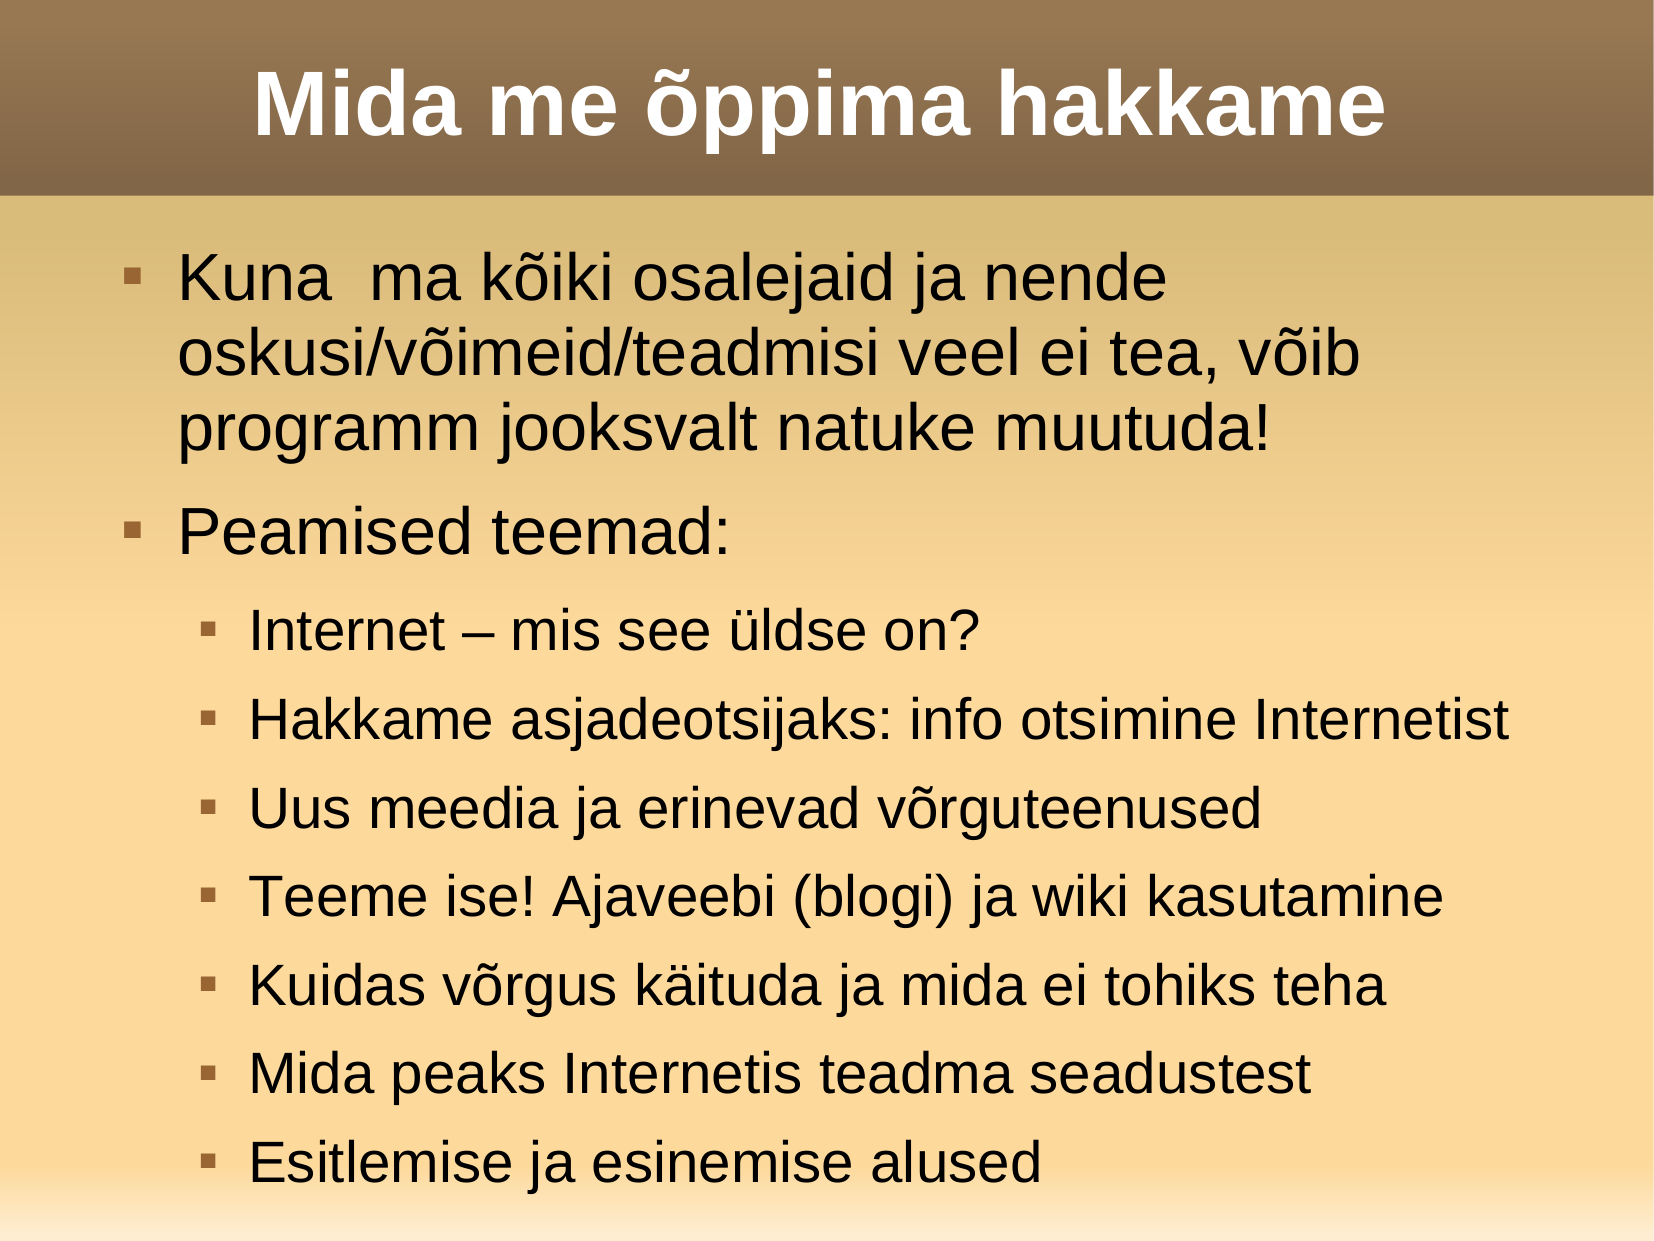

# Mida me õppima hakkame
Kuna ma kõiki osalejaid ja nende oskusi/võimeid/teadmisi veel ei tea, võib programm jooksvalt natuke muutuda!
Peamised teemad:
Internet – mis see üldse on?
Hakkame asjadeotsijaks: info otsimine Internetist
Uus meedia ja erinevad võrguteenused
Teeme ise! Ajaveebi (blogi) ja wiki kasutamine
Kuidas võrgus käituda ja mida ei tohiks teha
Mida peaks Internetis teadma seadustest
Esitlemise ja esinemise alused